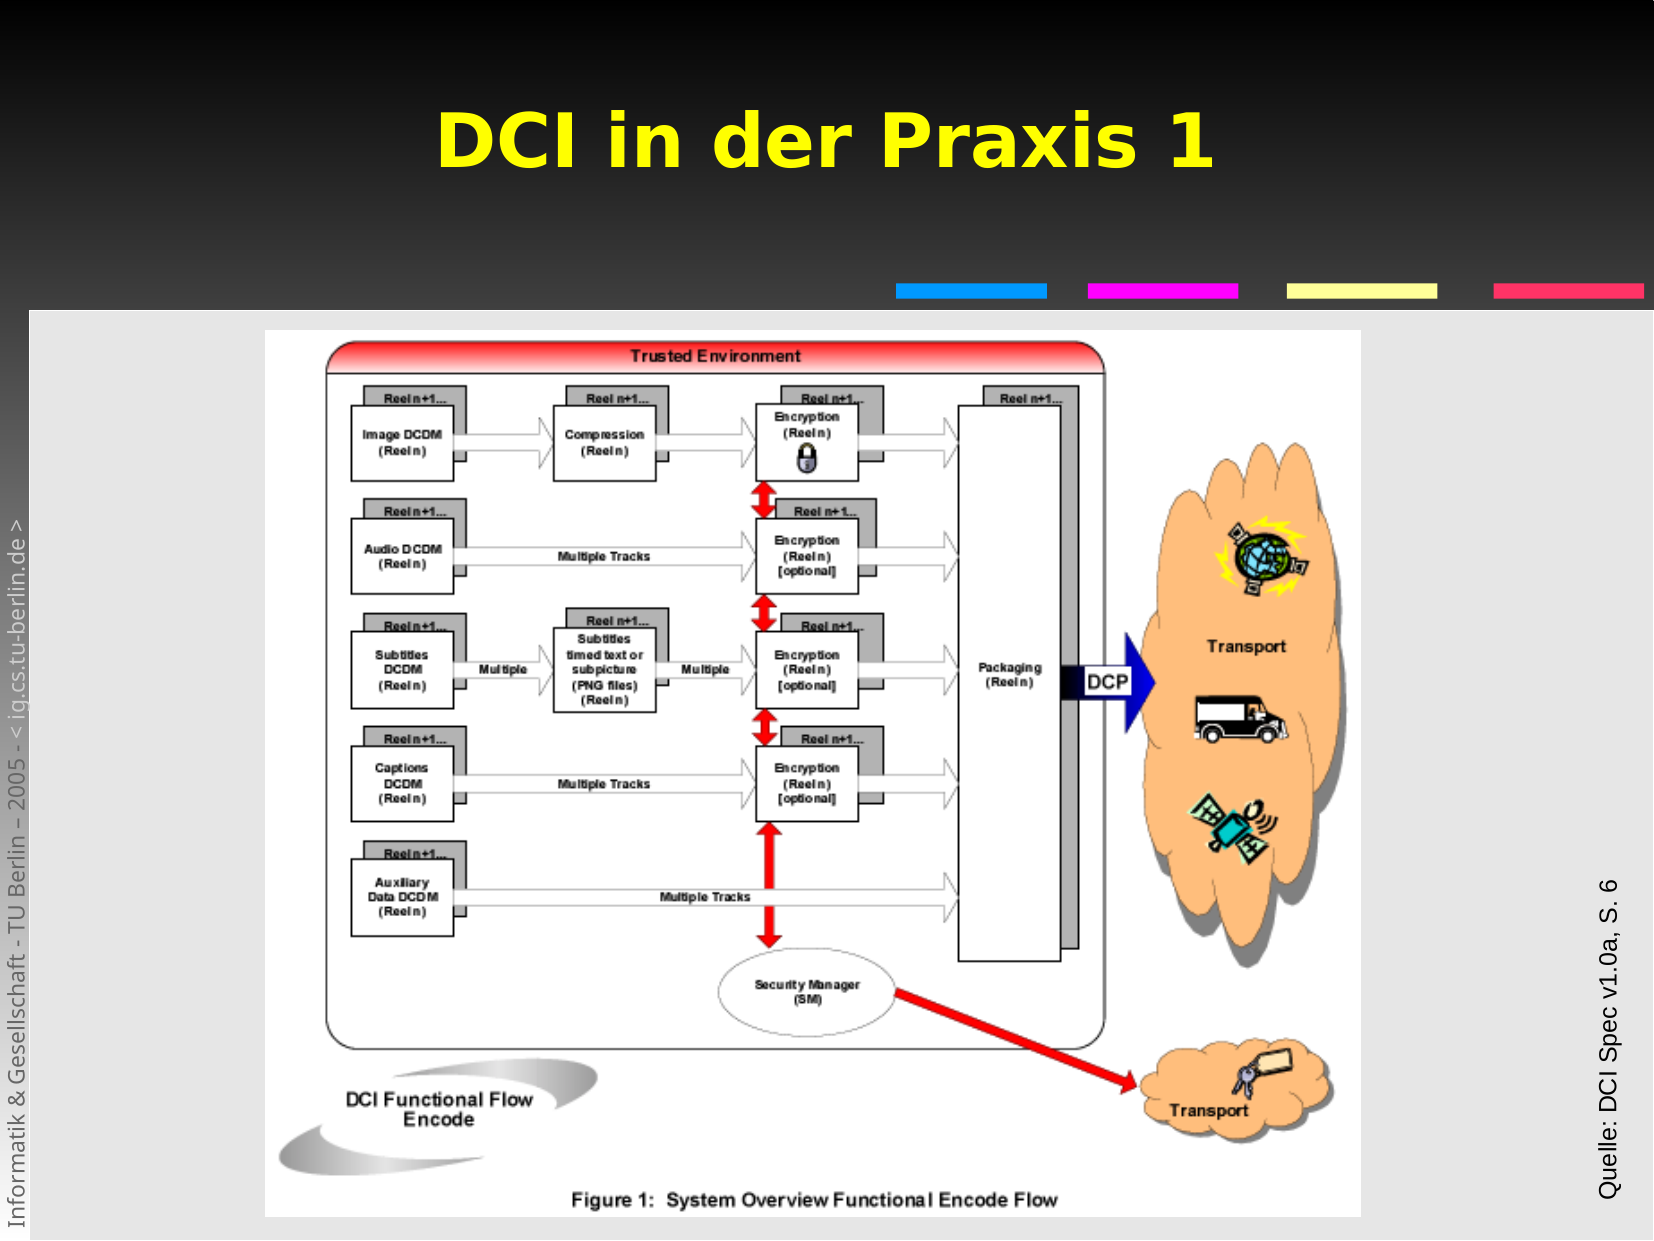

# DCI in der Praxis 1
Quelle: DCI Spec v1.0a, S. 6